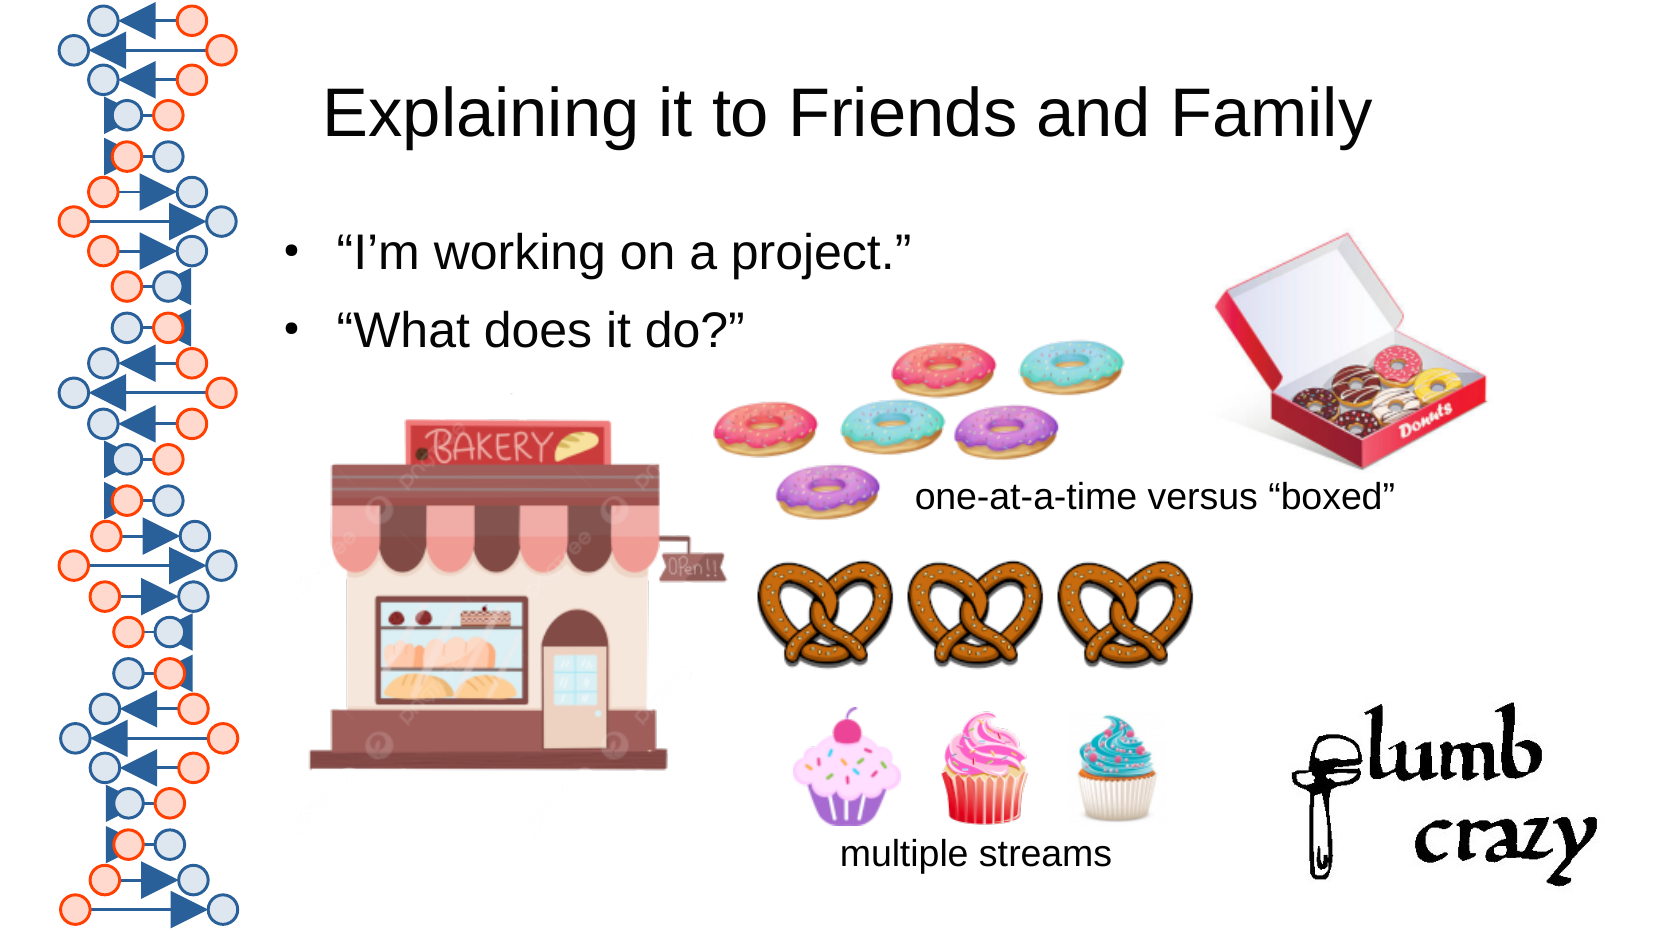

Explaining it to Friends and Family
# “I’m working on a project.”
“What does it do?”
one-at-a-time versus “boxed”
multiple streams
8